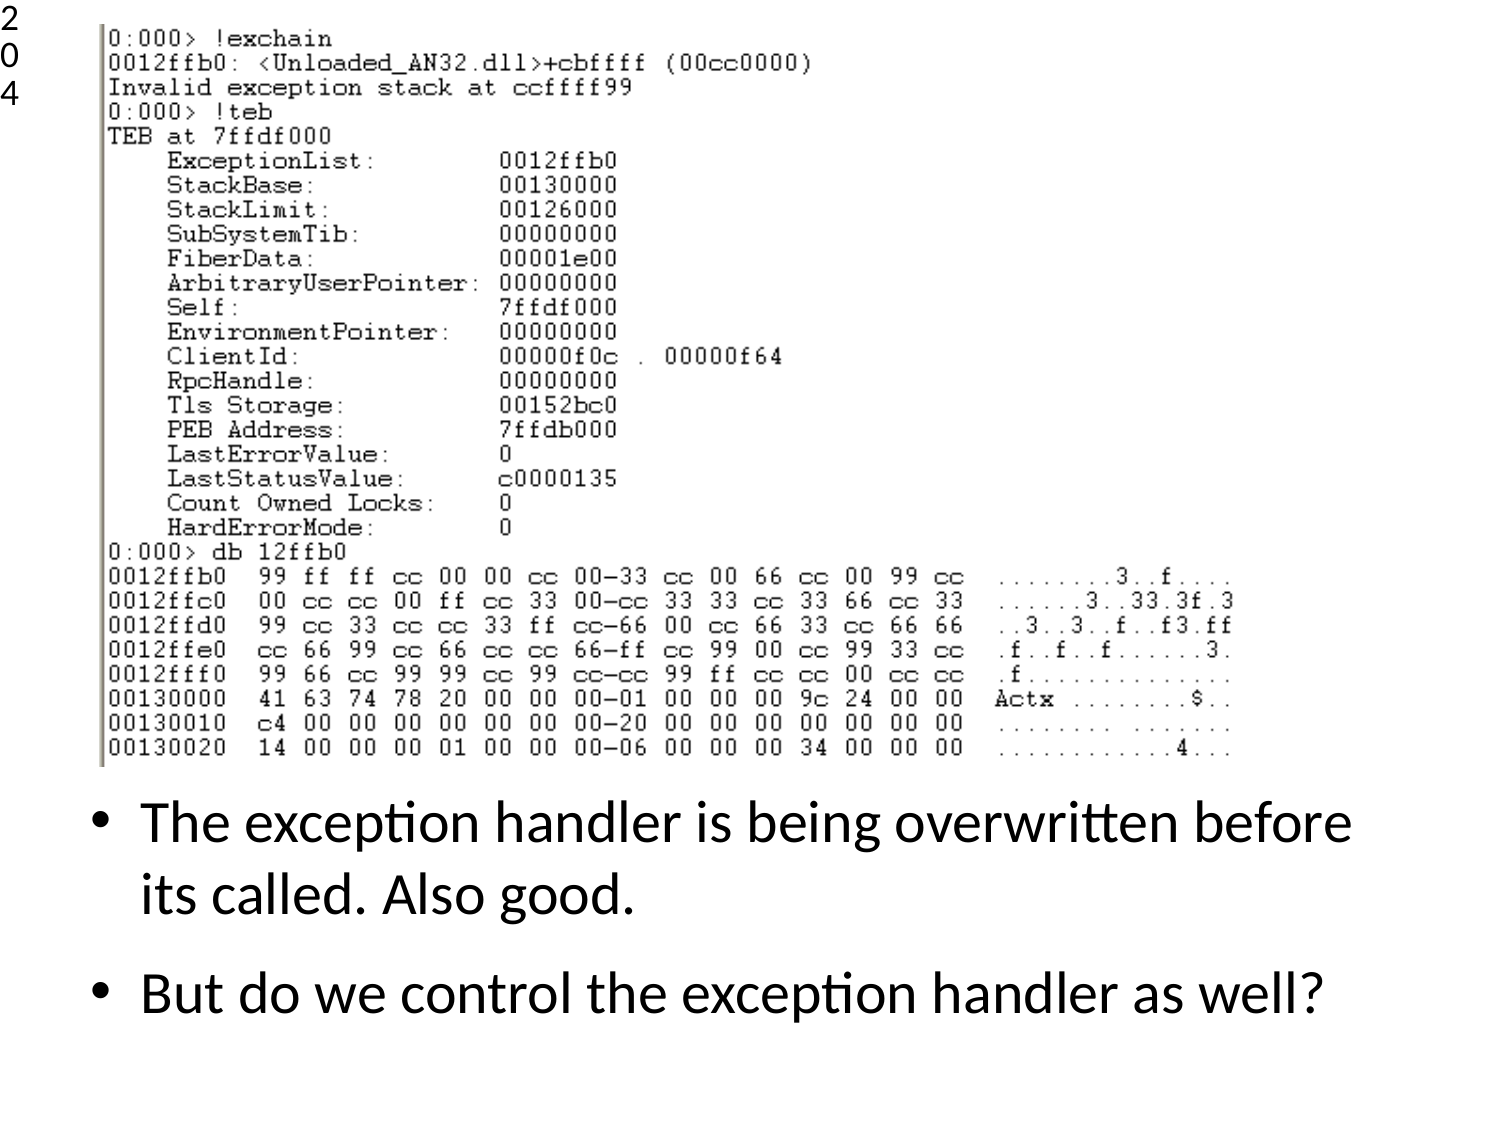

# The exception handler is being overwritten before its called. Also good.
But do we control the exception handler as well?